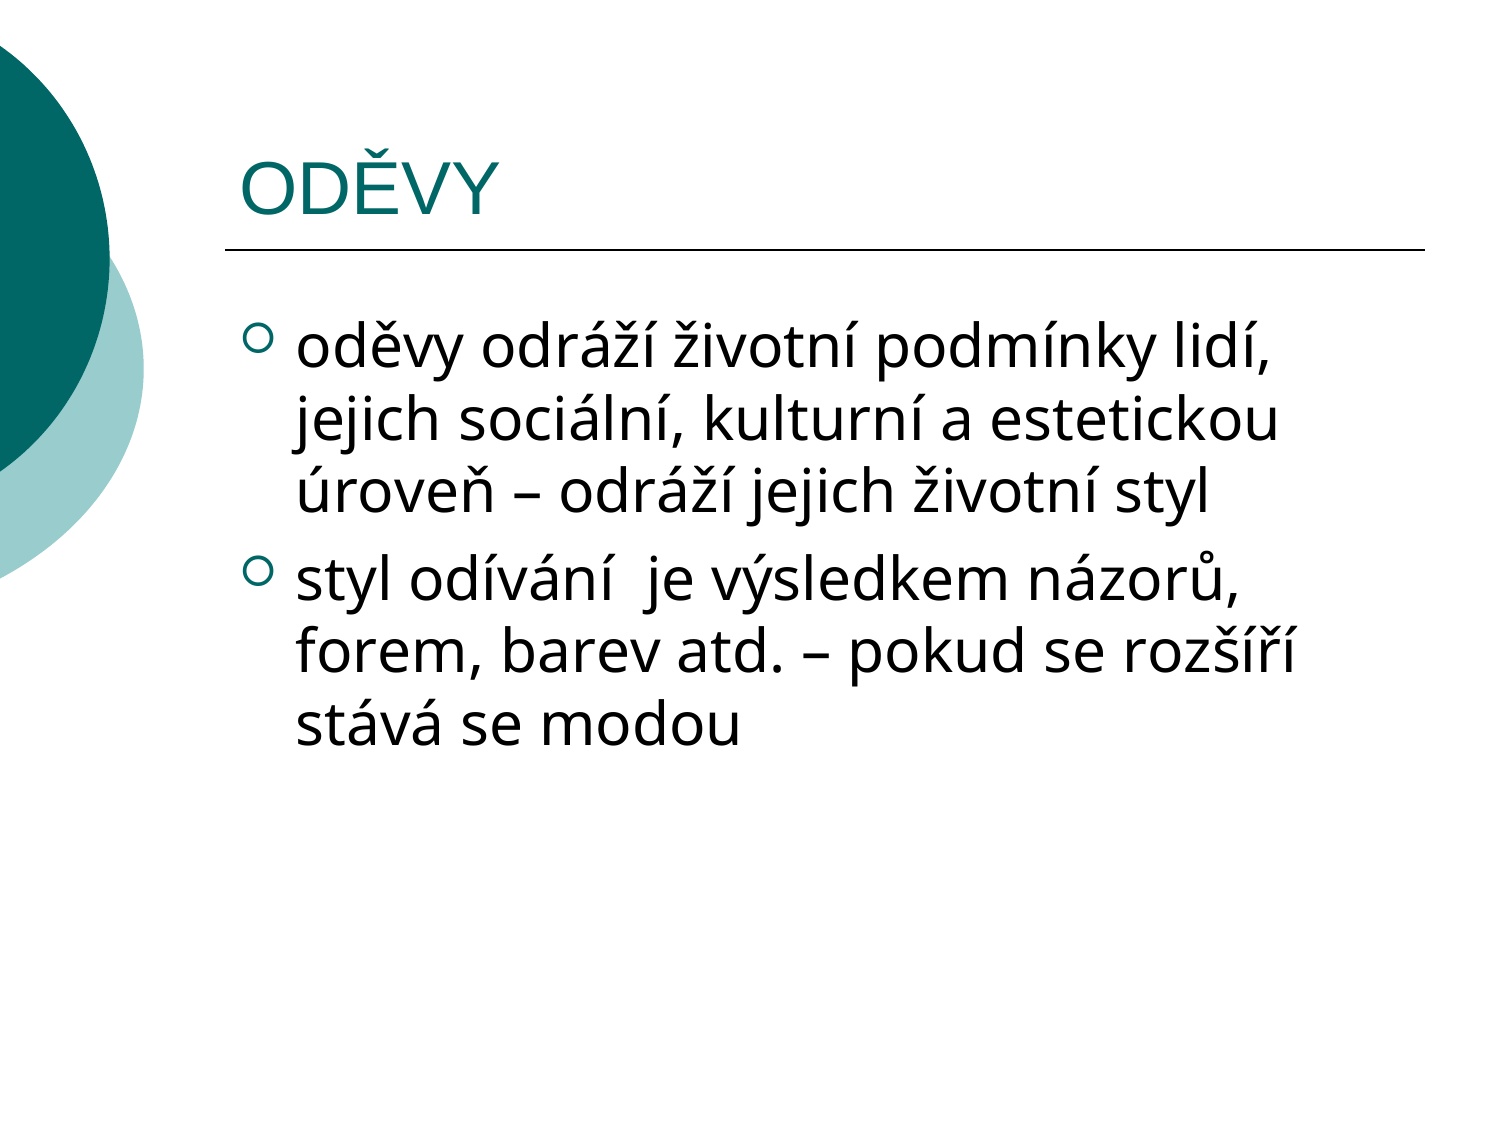

# ODĚVY
oděvy odráží životní podmínky lidí, jejich sociální, kulturní a estetickou úroveň – odráží jejich životní styl
styl odívání je výsledkem názorů, forem, barev atd. – pokud se rozšíří stává se modou